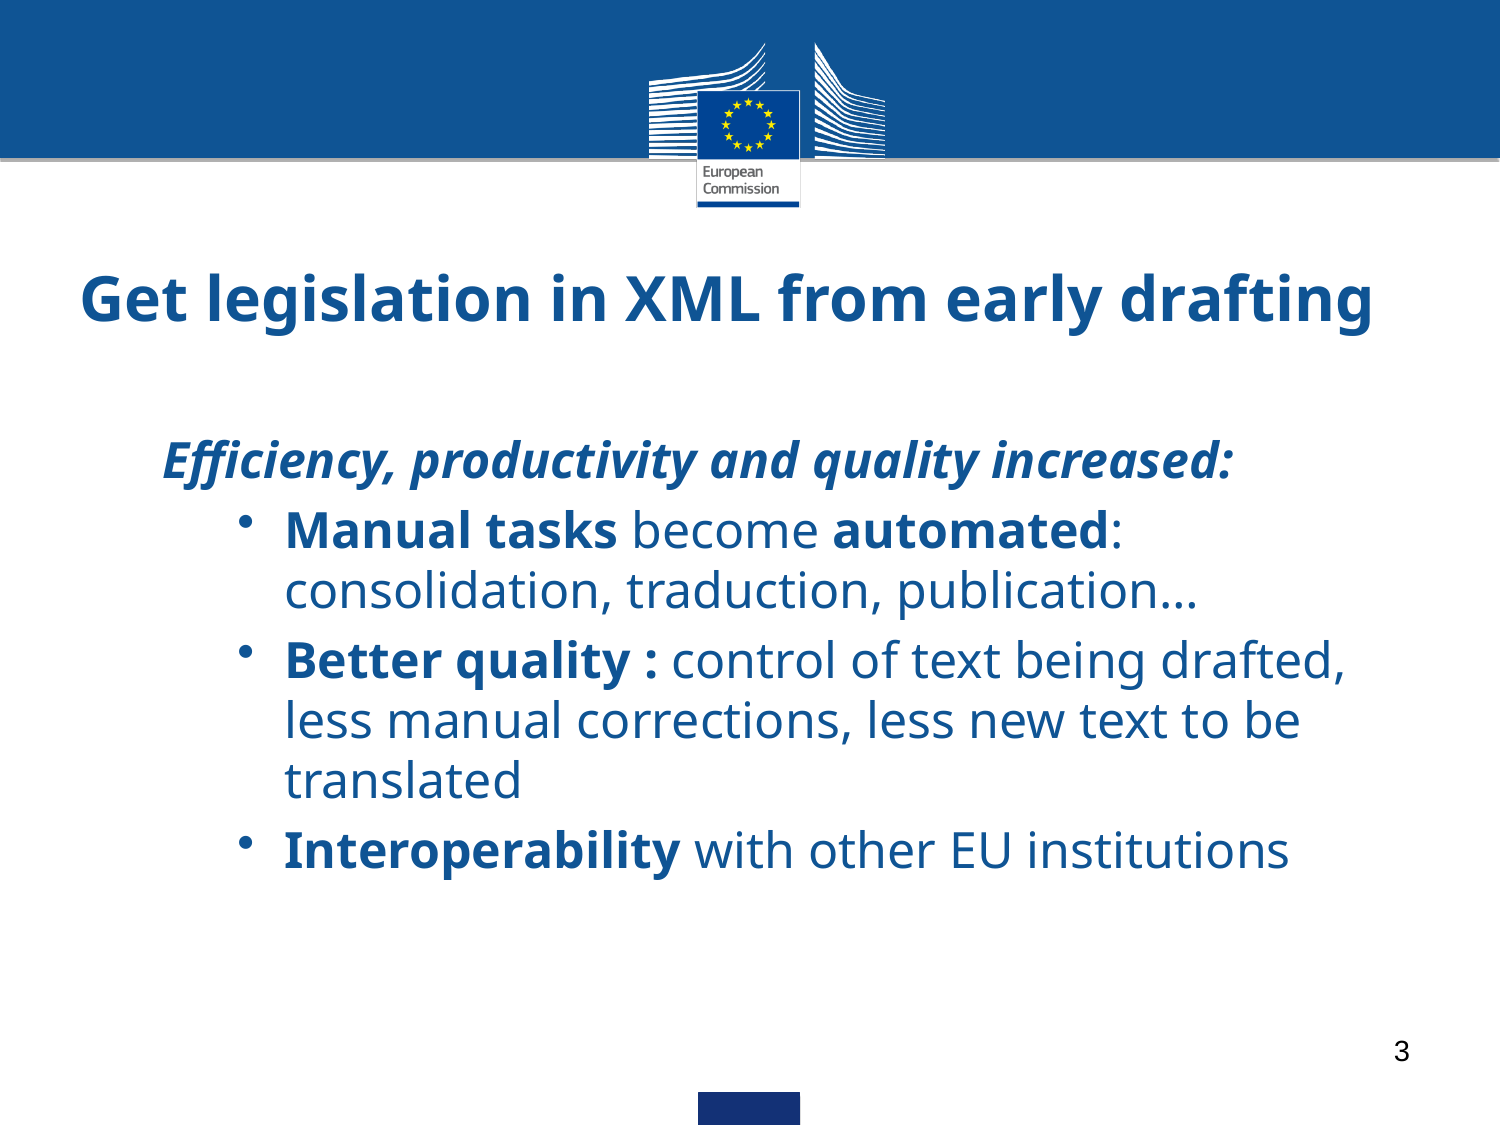

# Get legislation in XML from early drafting
Efficiency, productivity and quality increased:
Manual tasks become automated: consolidation, traduction, publication…
Better quality : control of text being drafted, less manual corrections, less new text to be translated
Interoperability with other EU institutions